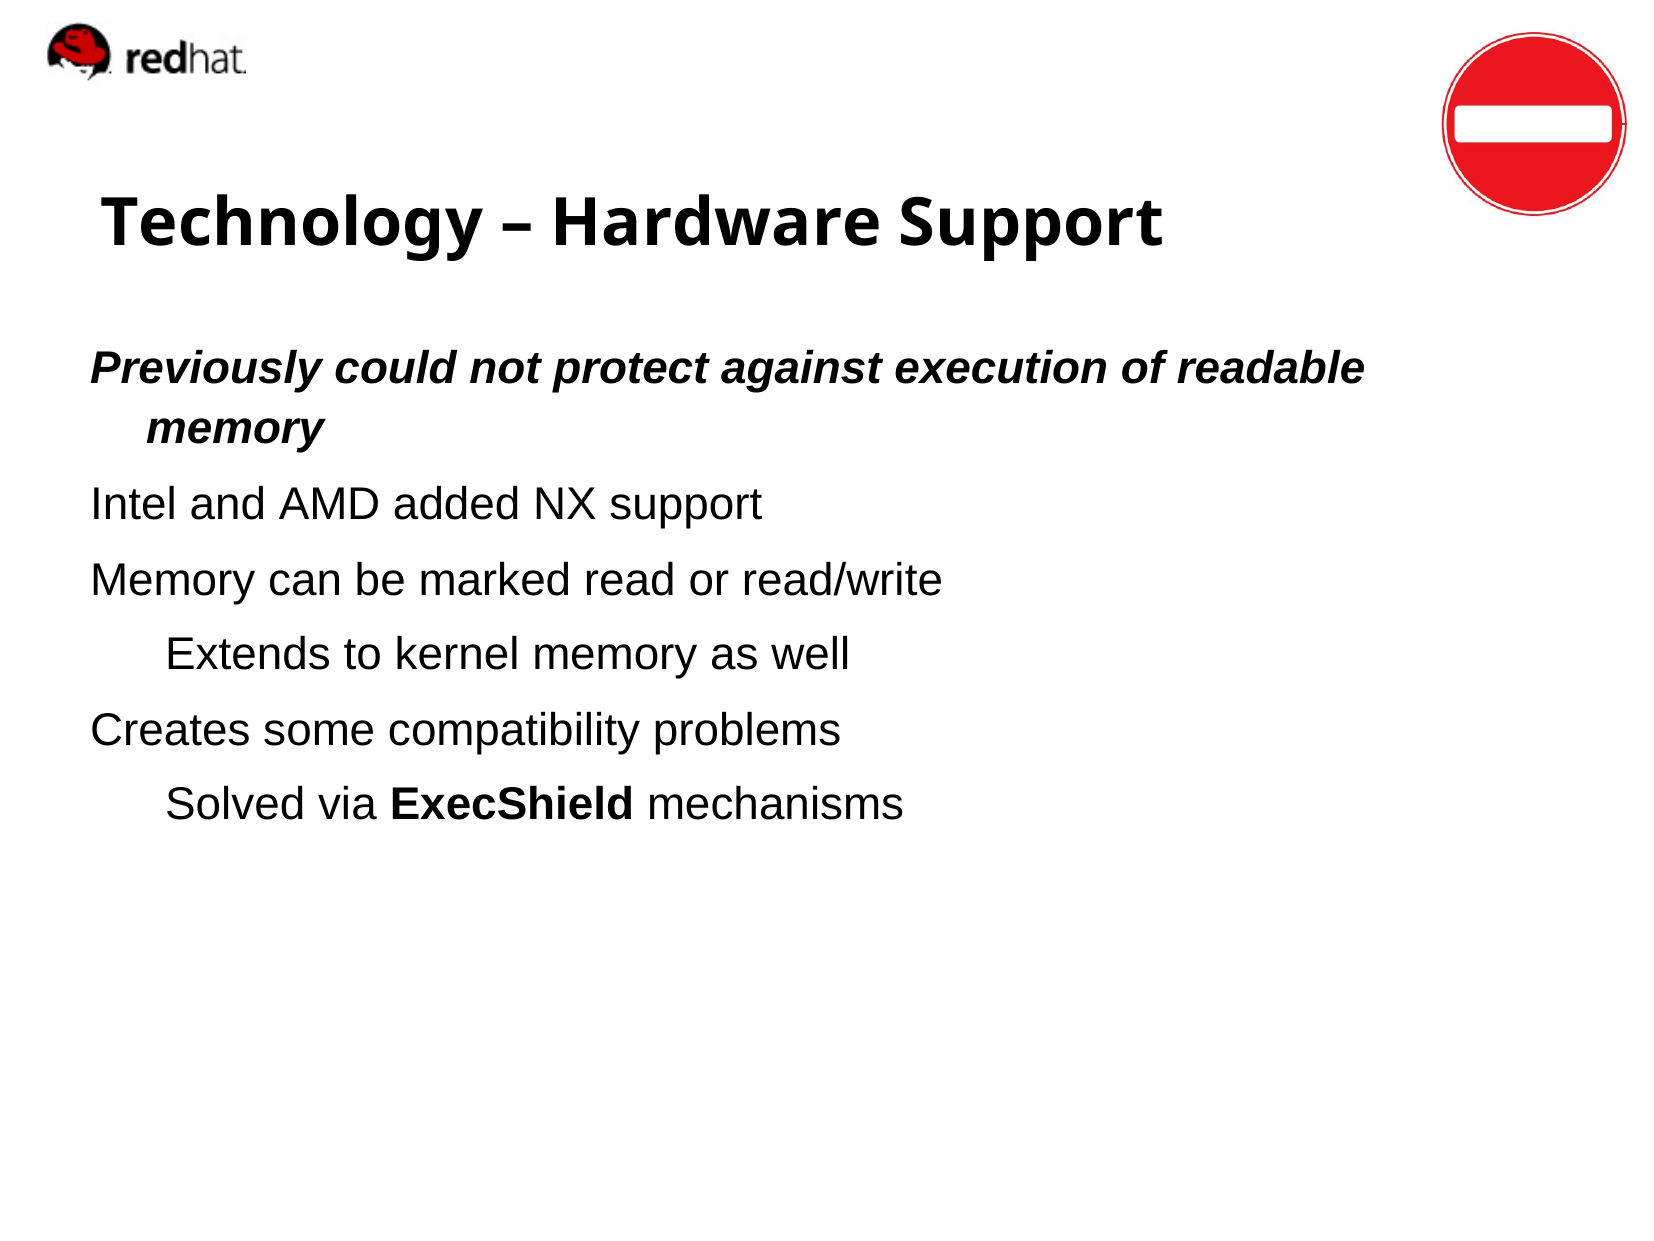

# Technology – Hardware Support
Previously could not protect against execution of readable memory
Intel and AMD added NX support
Memory can be marked read or read/write
Extends to kernel memory as well
Creates some compatibility problems
Solved via ExecShield mechanisms